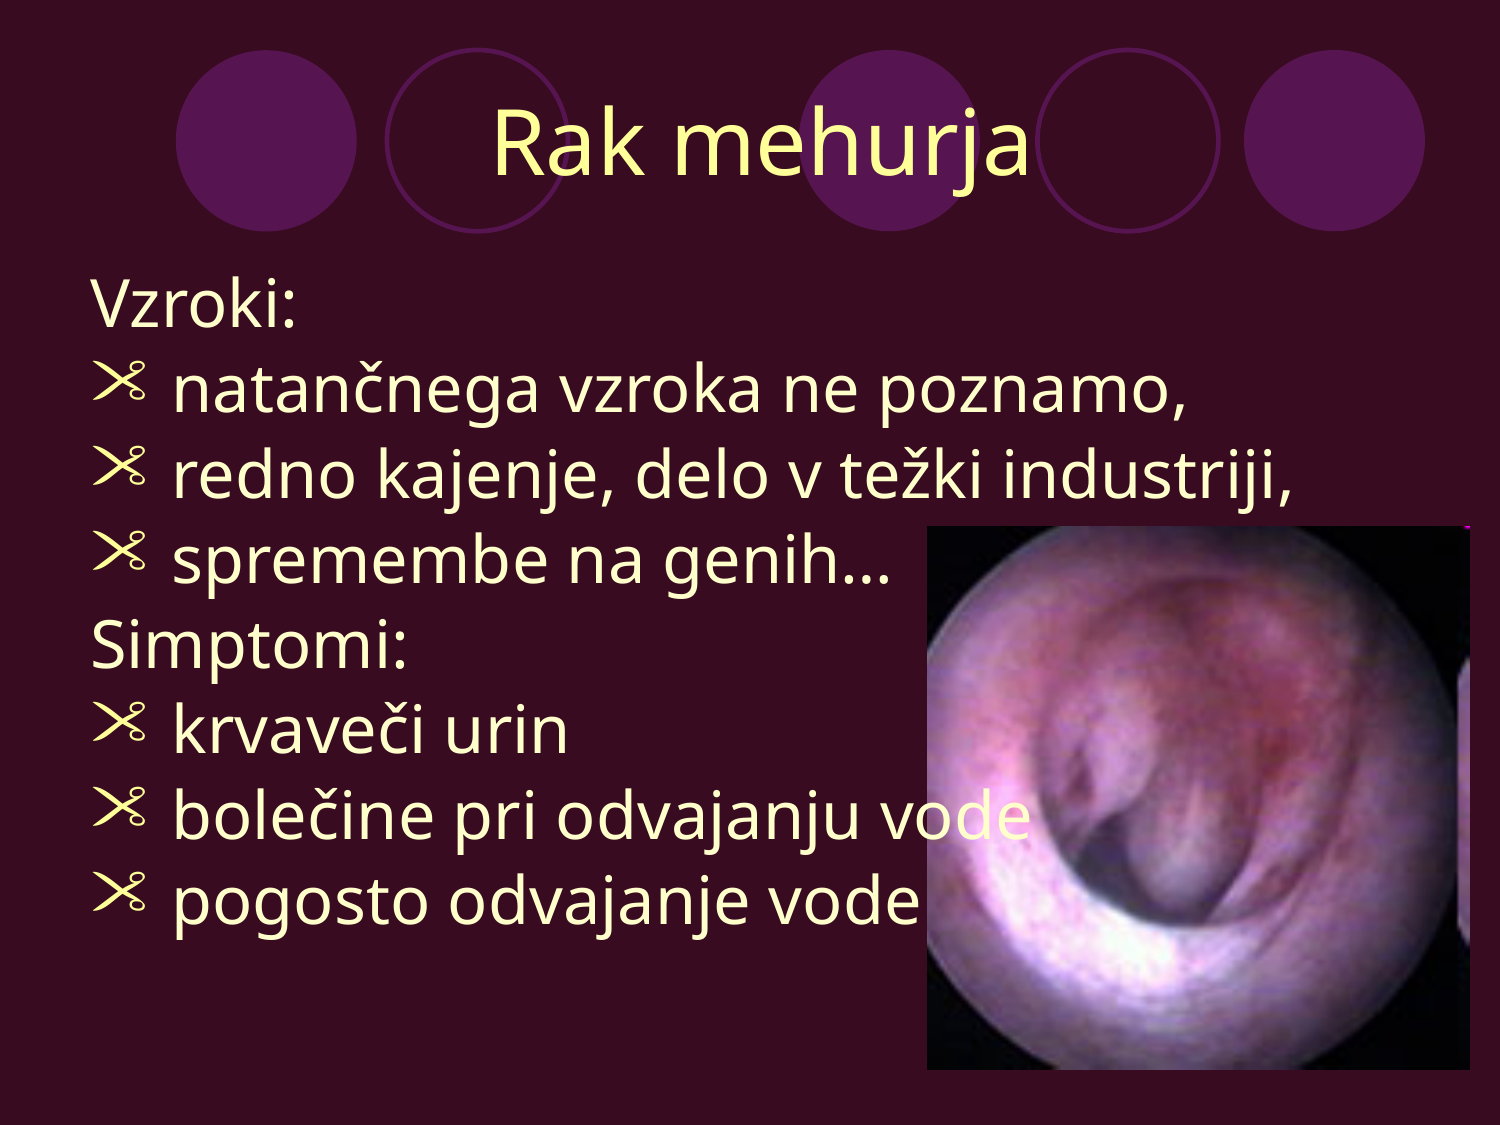

# Rak mehurja
Vzroki:
 natančnega vzroka ne poznamo,
 redno kajenje, delo v težki industriji,
 spremembe na genih…
Simptomi:
 krvaveči urin
 bolečine pri odvajanju vode
 pogosto odvajanje vode